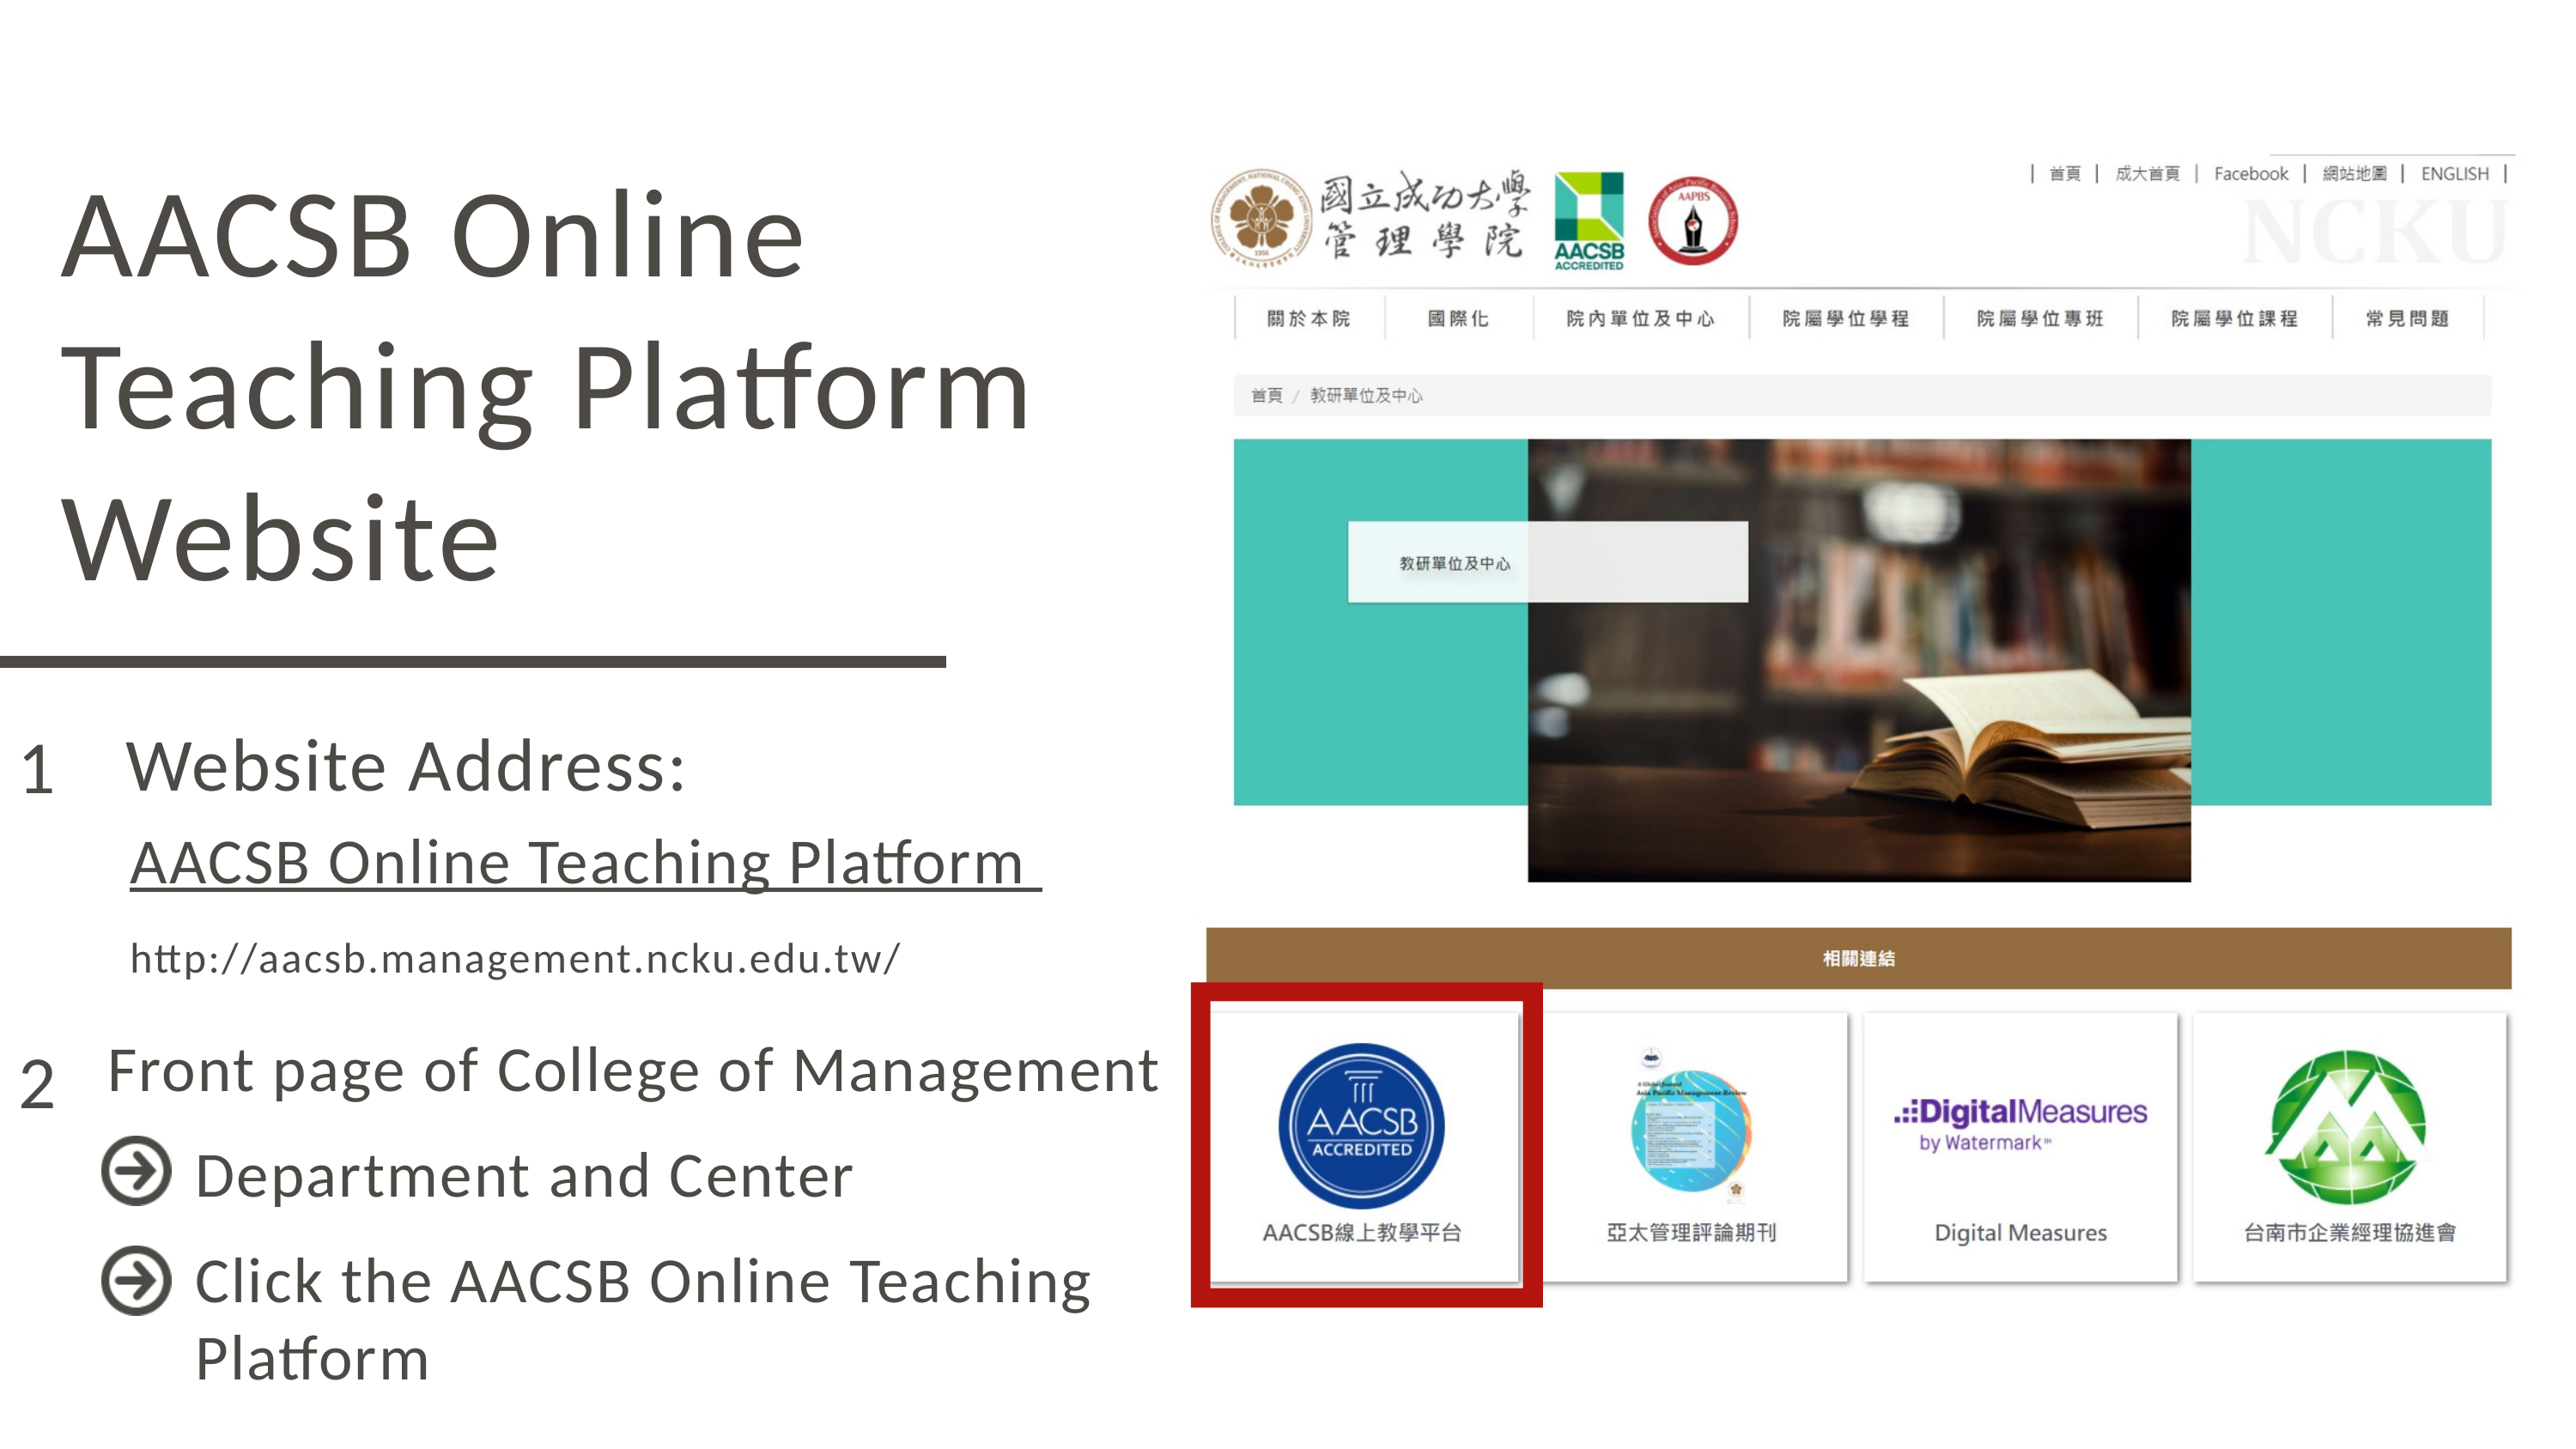

AACSB Online Teaching Platform Website
1
Website Address:
AACSB Online Teaching Platform
http://aacsb.management.ncku.edu.tw/
Front page of College of Management
2
Department and Center
Click the AACSB Online Teaching Platform